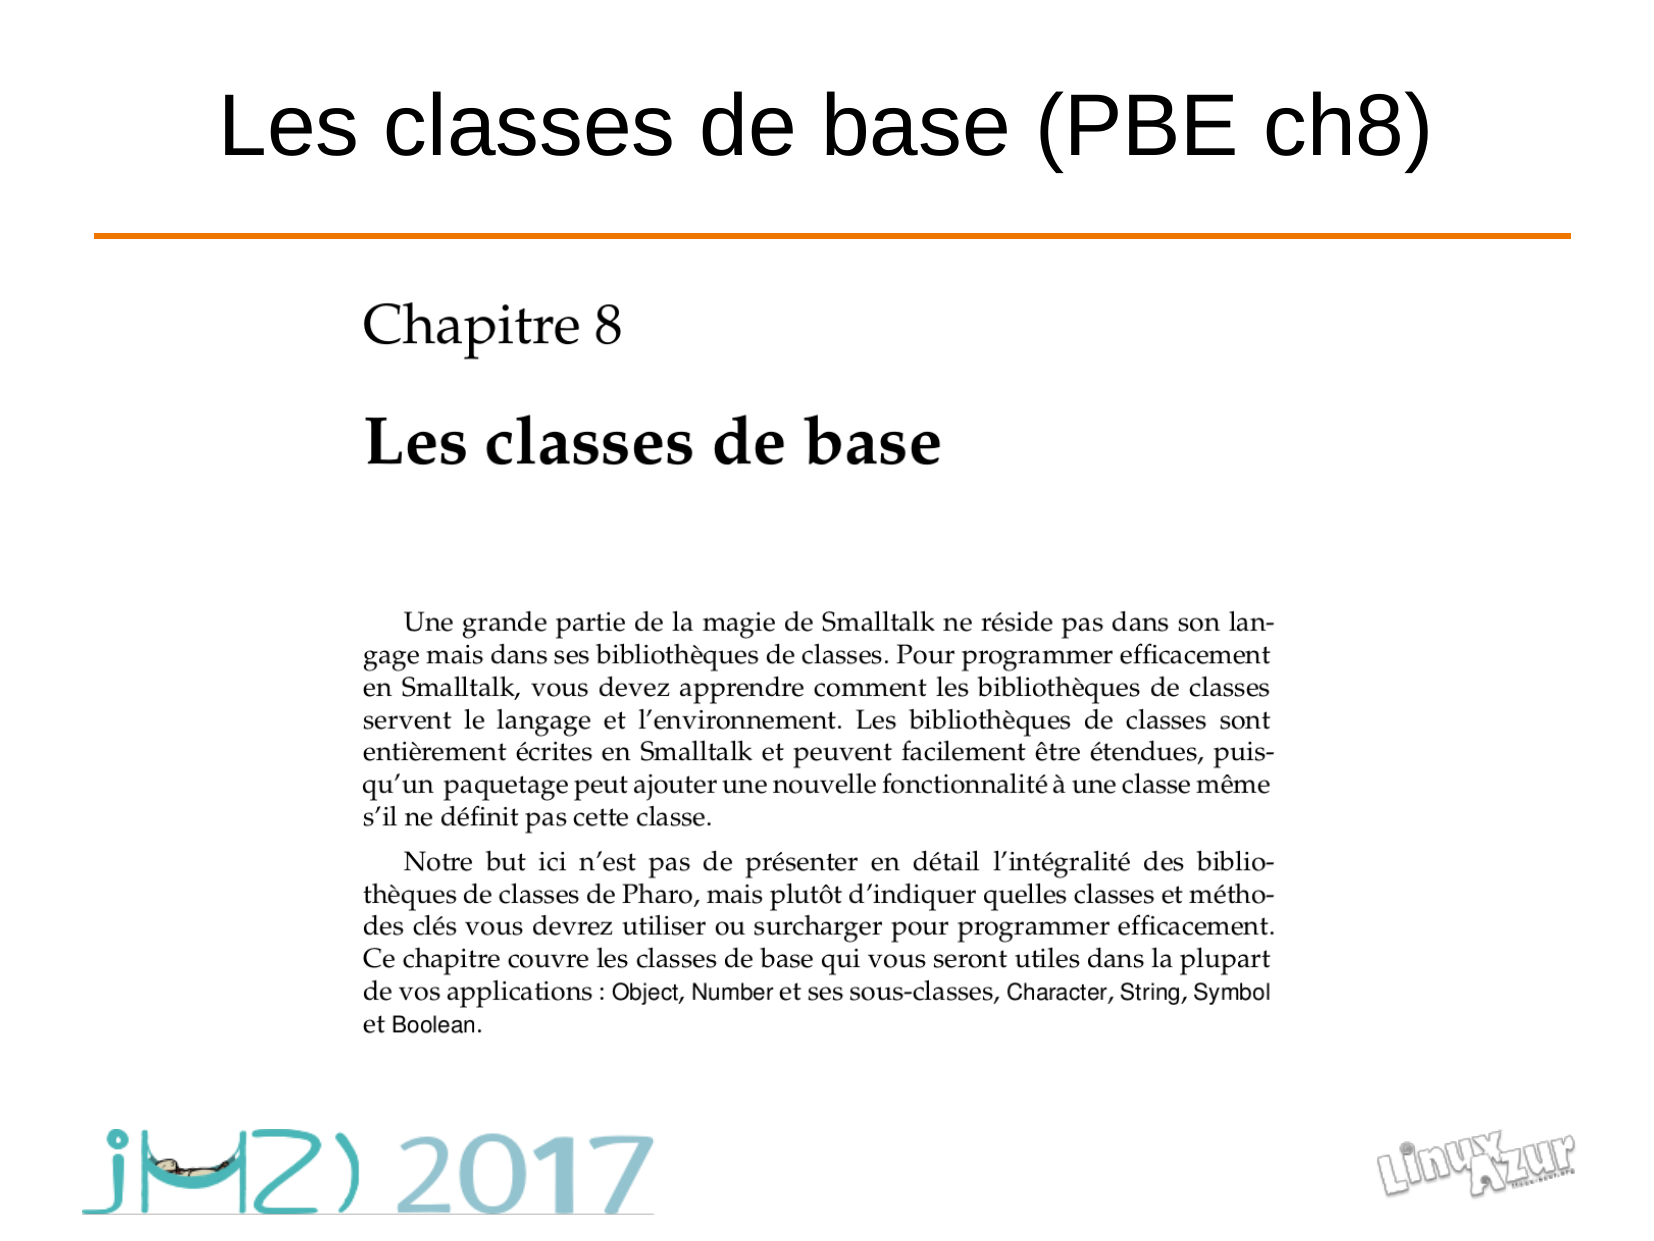

# Les classes de base (PBE ch8)